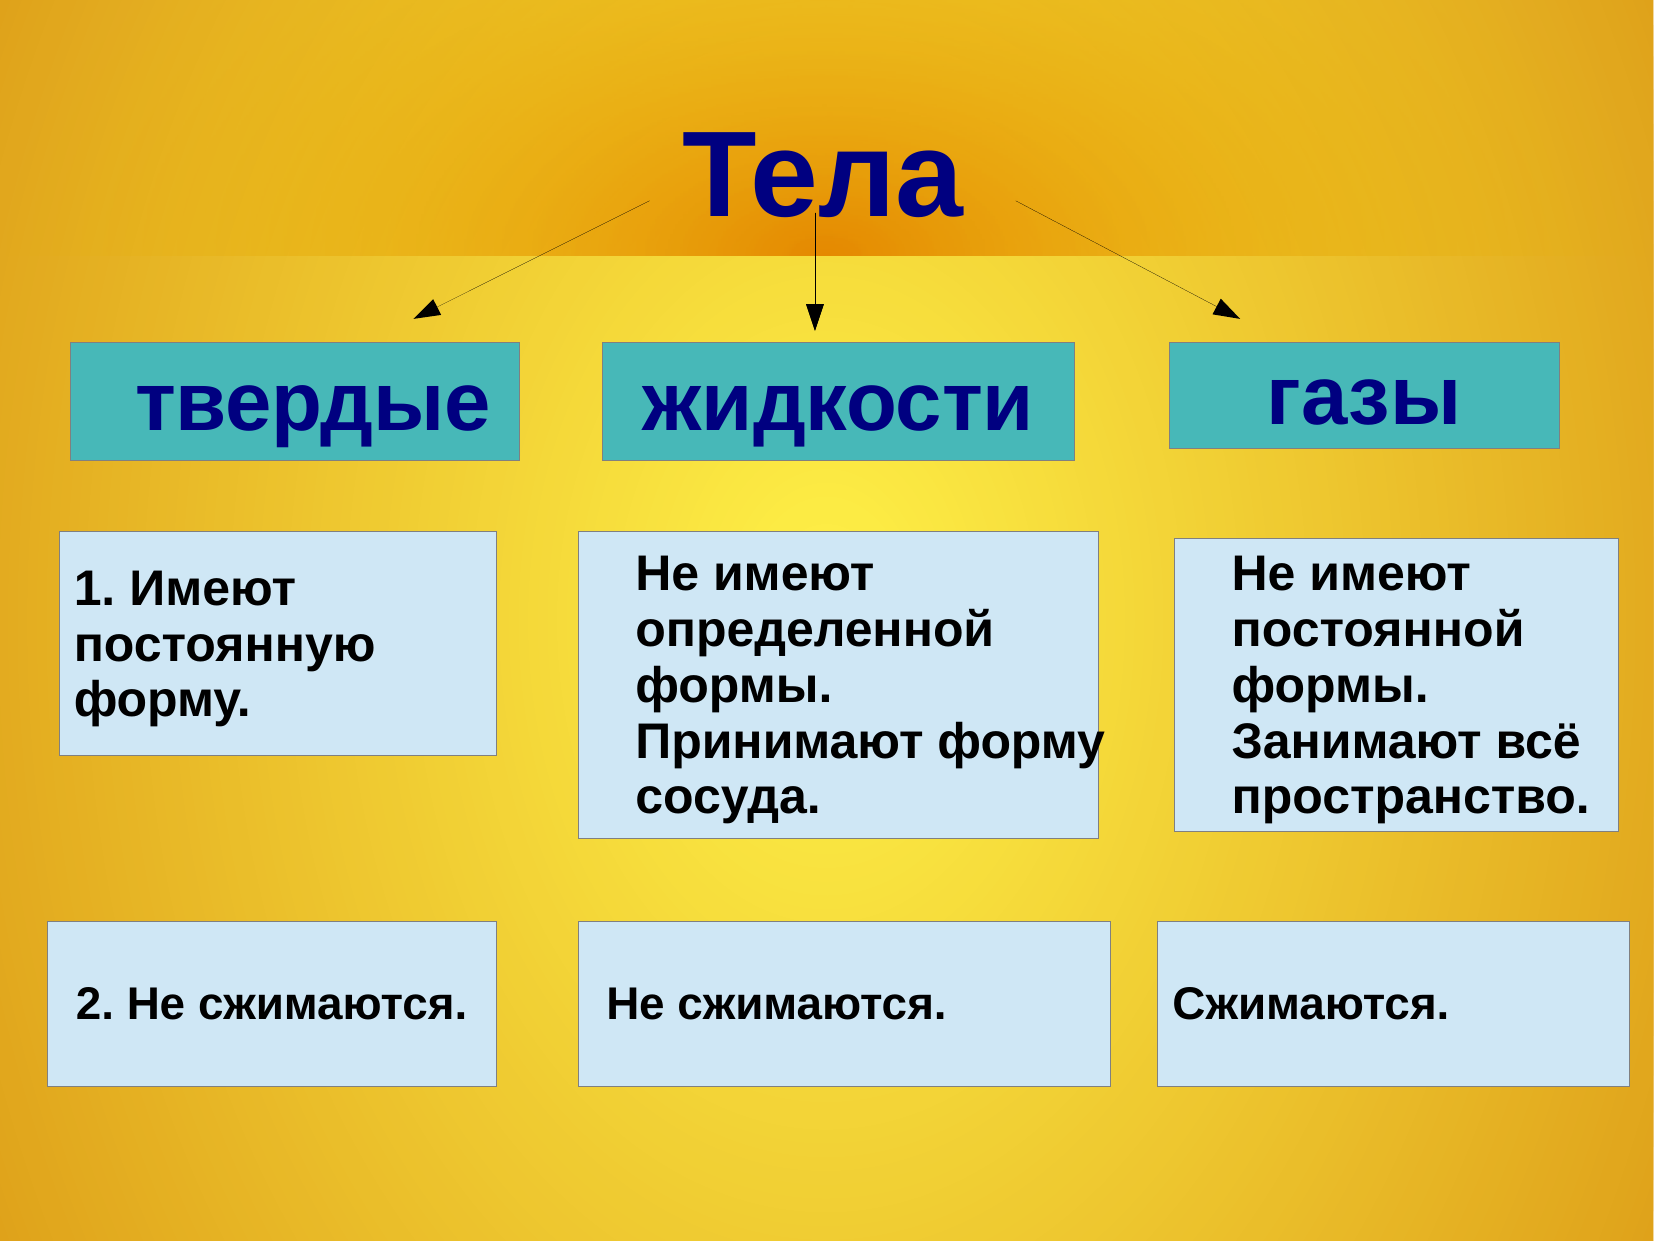

# Тела
твердые
жидкости
газы
1. Имеют постоянную форму.
 Не имеют
 определенной
 формы.
 Принимают форму
 сосуда.
 Не имеют
 постоянной
 формы.
 Занимают всё
 пространство.
2. Не сжимаются.
 Не сжимаются.
Сжимаются.